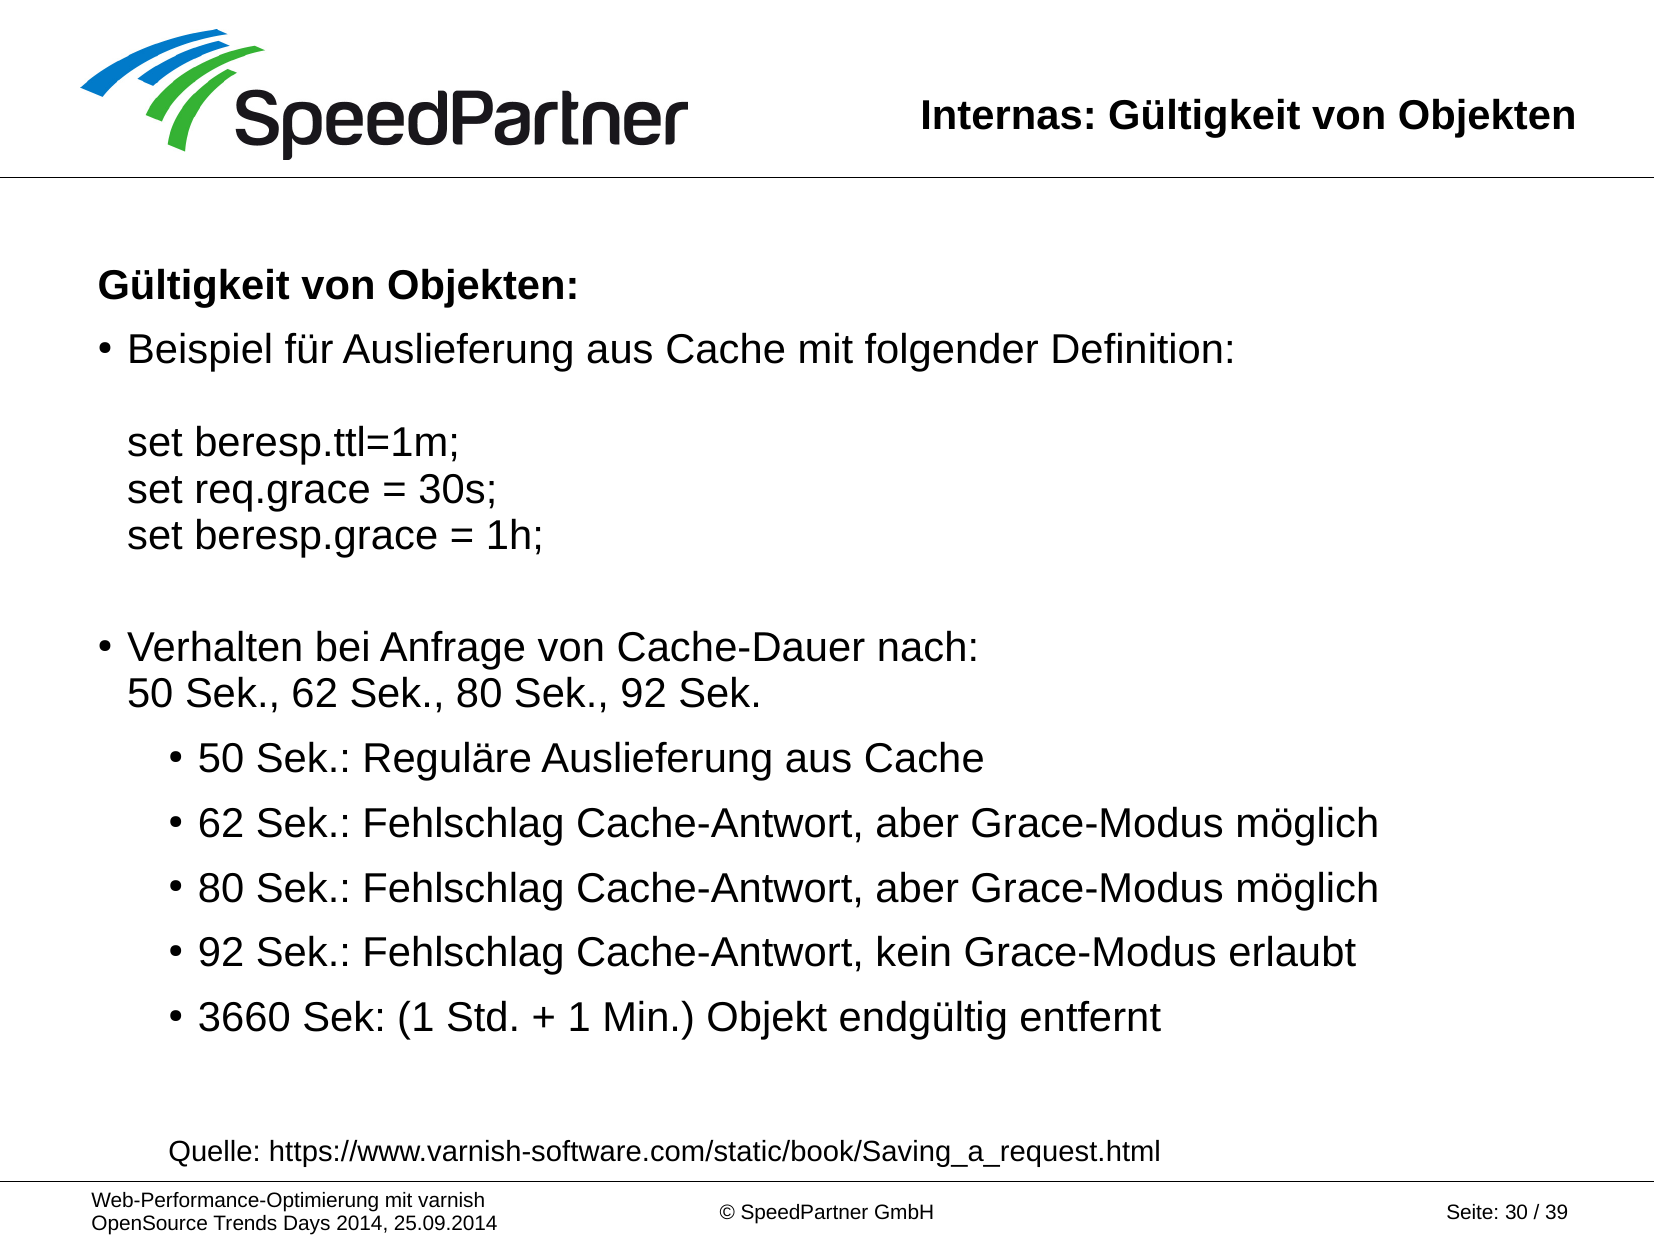

# Internas: Gültigkeit von Objekten
Gültigkeit von Objekten:
Beispiel für Auslieferung aus Cache mit folgender Definition:
set beresp.ttl=1m;
set req.grace = 30s;
set beresp.grace = 1h;
Verhalten bei Anfrage von Cache-Dauer nach:
50 Sek., 62 Sek., 80 Sek., 92 Sek.
50 Sek.: Reguläre Auslieferung aus Cache
62 Sek.: Fehlschlag Cache-Antwort, aber Grace-Modus möglich
80 Sek.: Fehlschlag Cache-Antwort, aber Grace-Modus möglich
92 Sek.: Fehlschlag Cache-Antwort, kein Grace-Modus erlaubt
3660 Sek: (1 Std. + 1 Min.) Objekt endgültig entfernt
Quelle: https://www.varnish-software.com/static/book/Saving_a_request.html